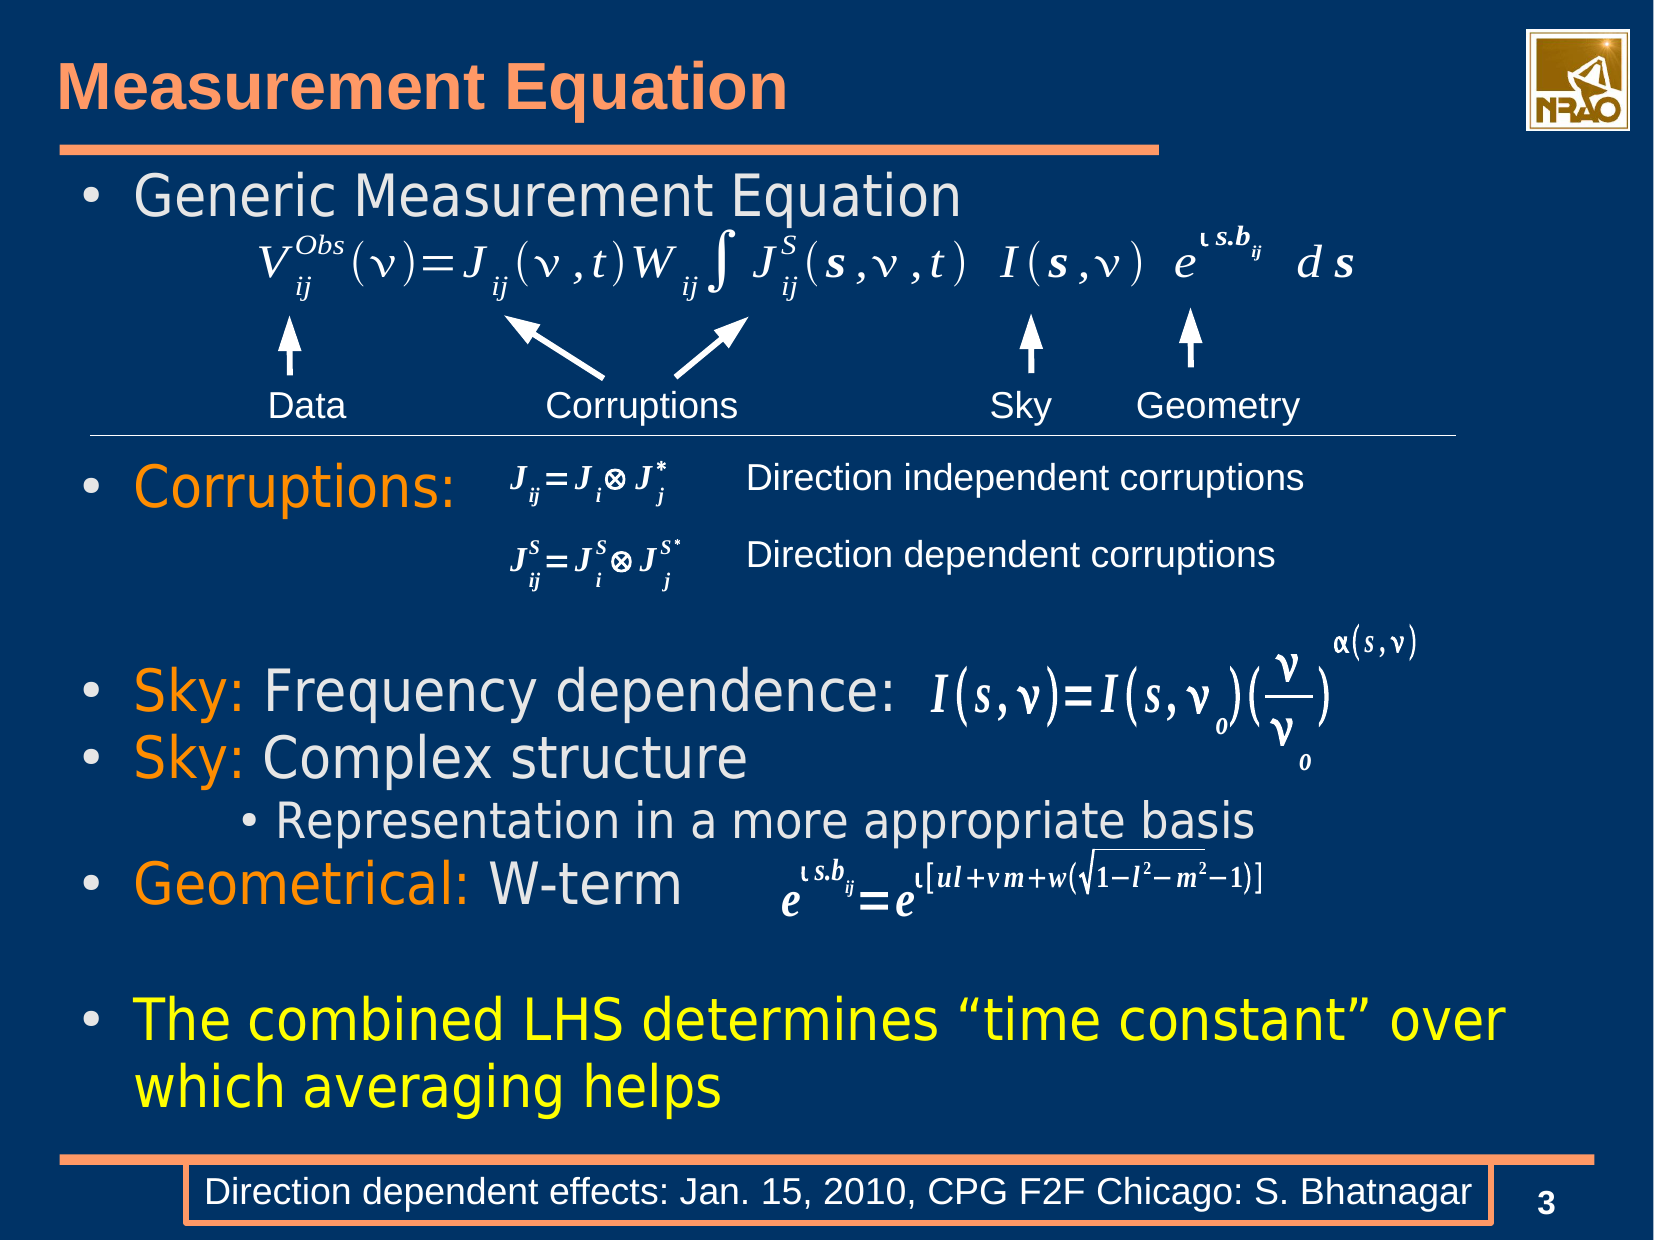

# Measurement Equation
Generic Measurement Equation
Corruptions:
Sky: Frequency dependence:
Sky: Complex structure
Representation in a more appropriate basis
Geometrical: W-term
The combined LHS determines “time constant” over which averaging helps
Data Corruptions Sky Geometry
Direction independent corruptions
Direction dependent corruptions